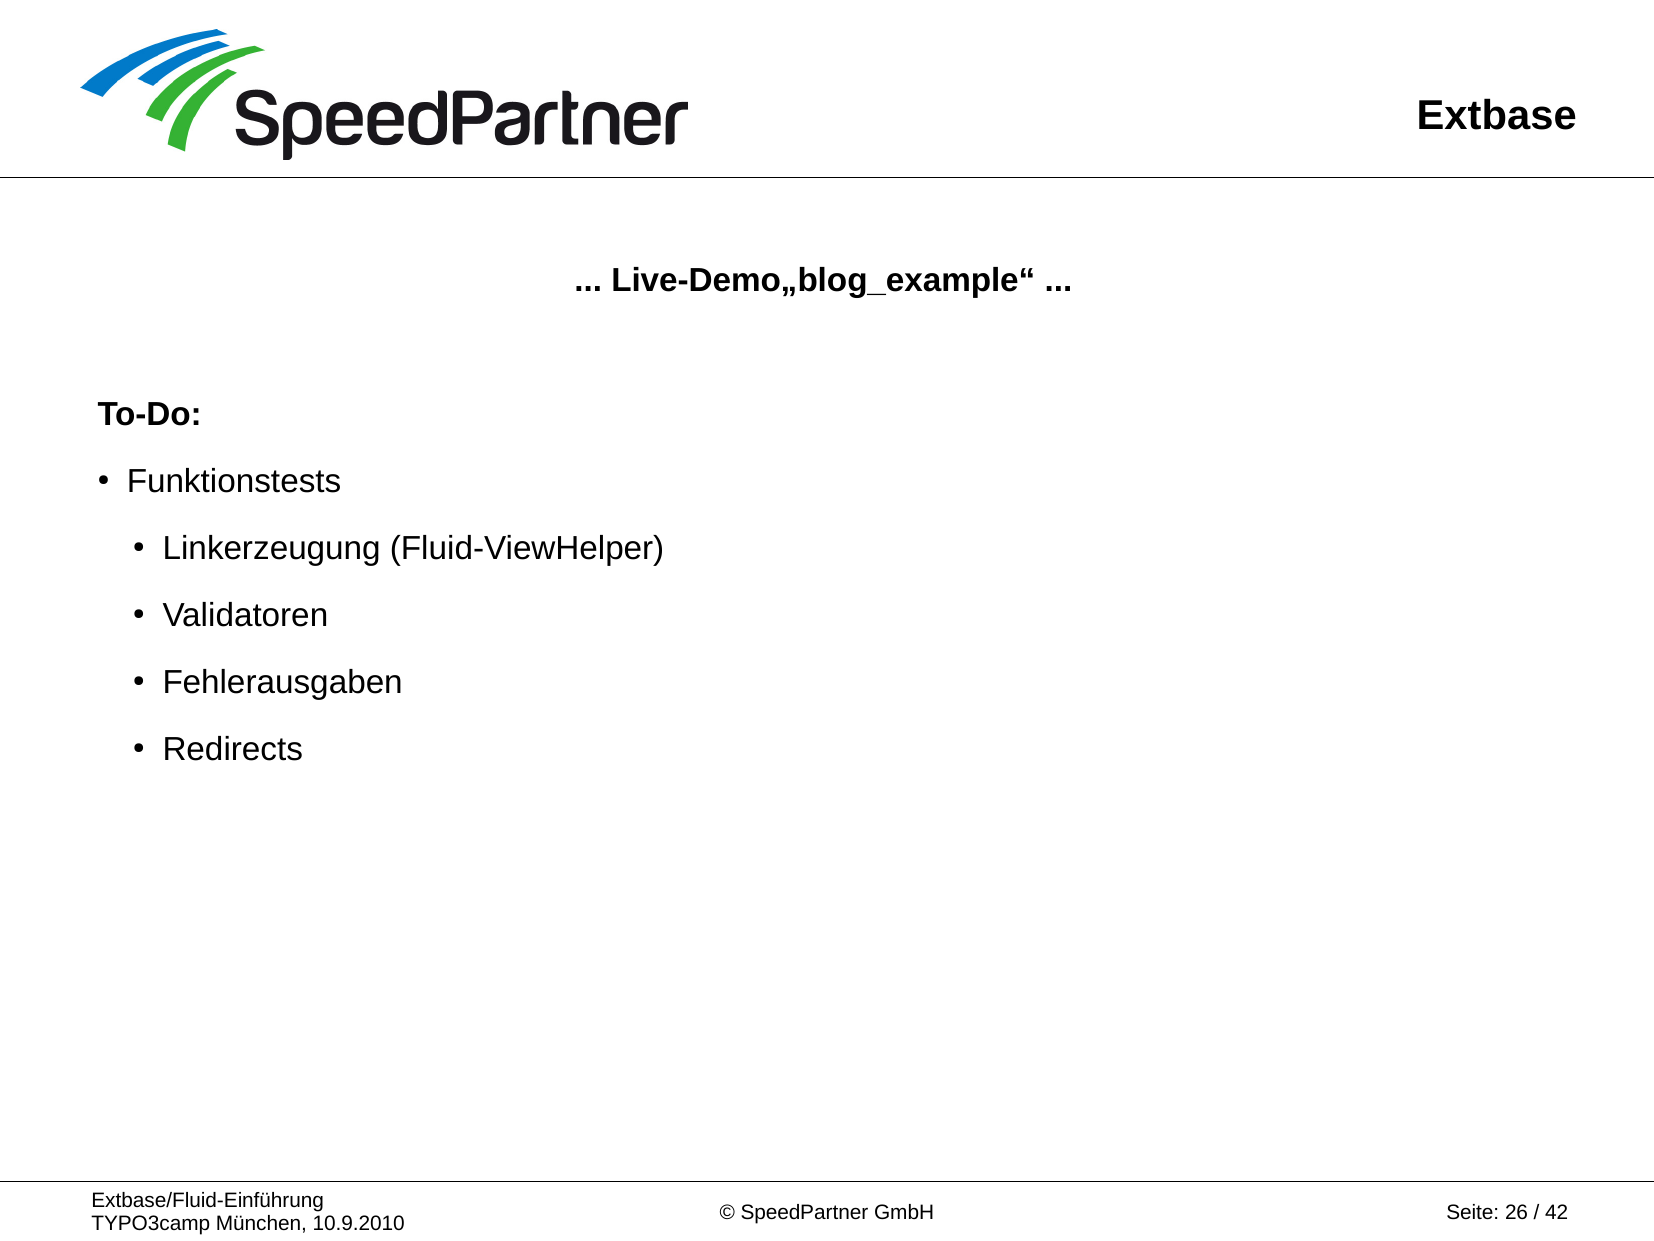

# Extbase
... Live-Demo„blog_example“ ...
To-Do:
Funktionstests
Linkerzeugung (Fluid-ViewHelper)
Validatoren
Fehlerausgaben
Redirects